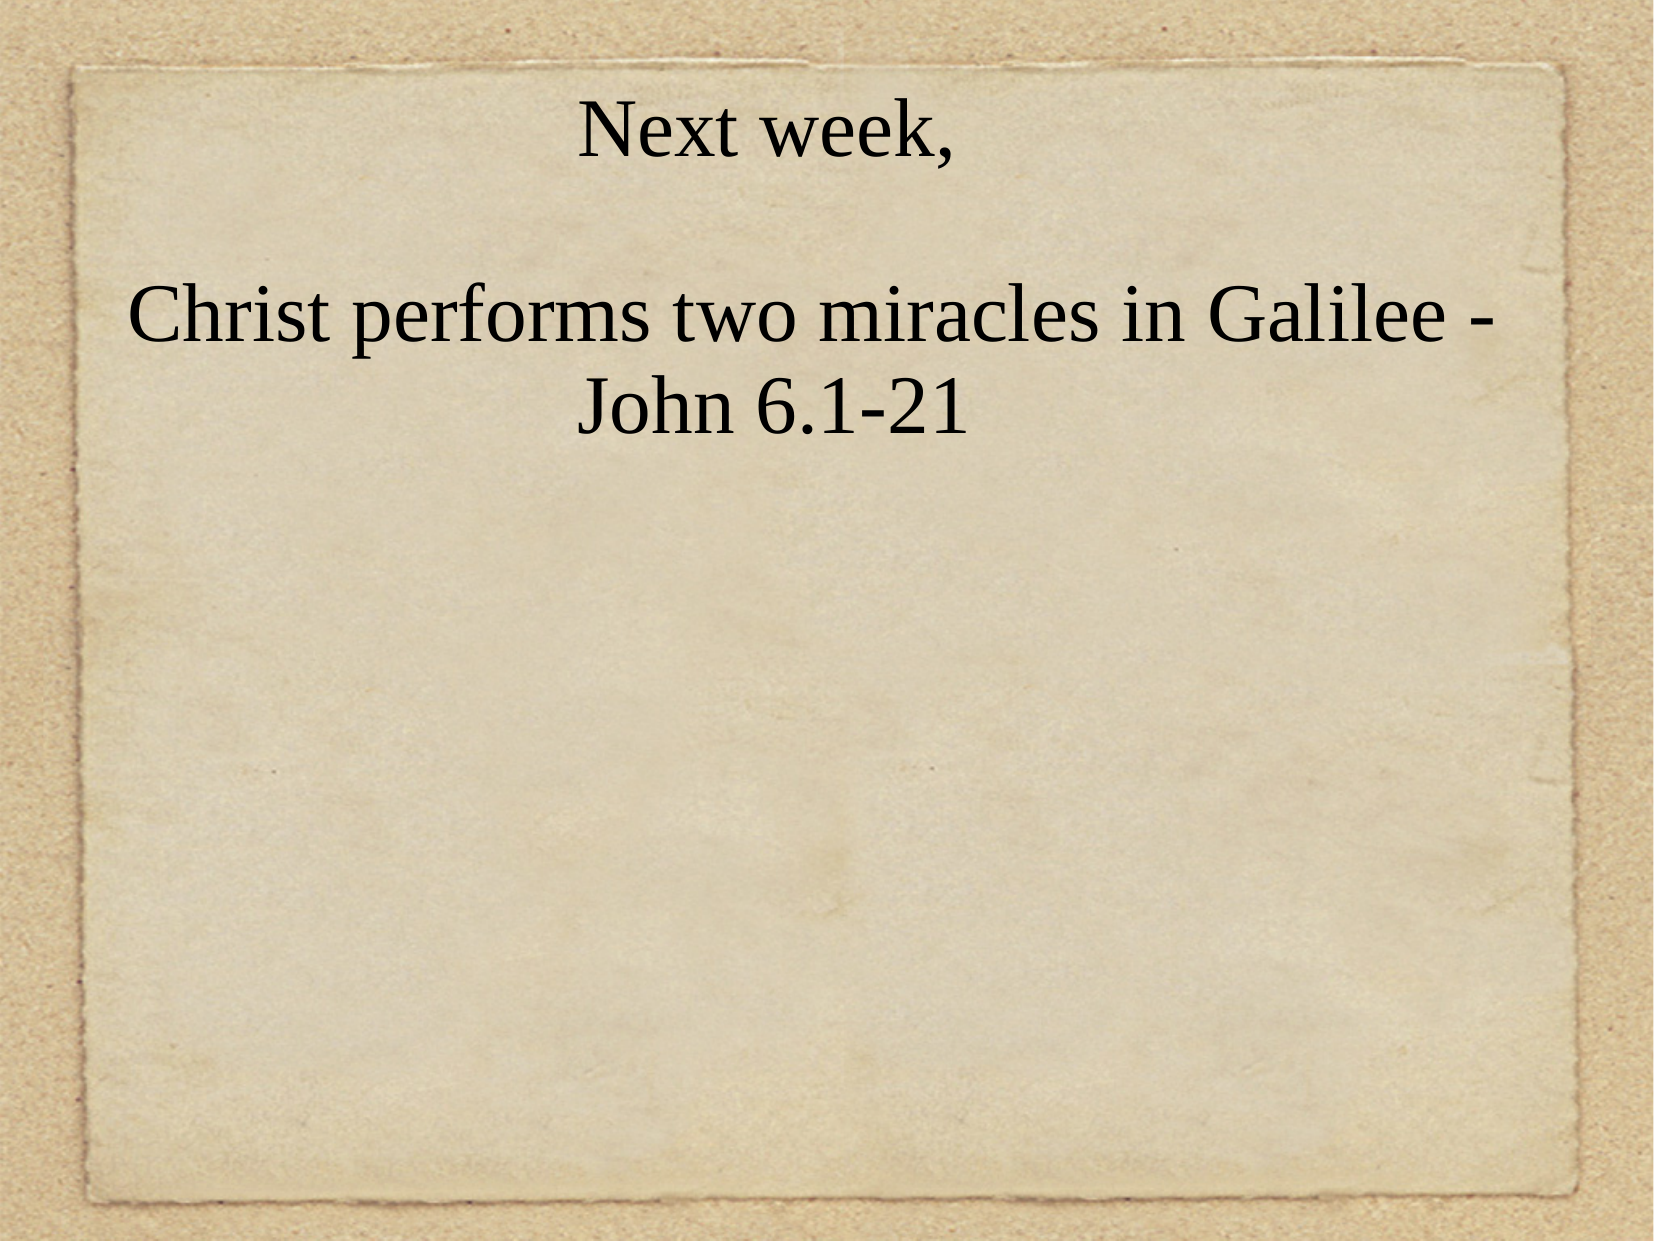

Next week,
Christ performs two miracles in Galilee - 						John 6.1-21